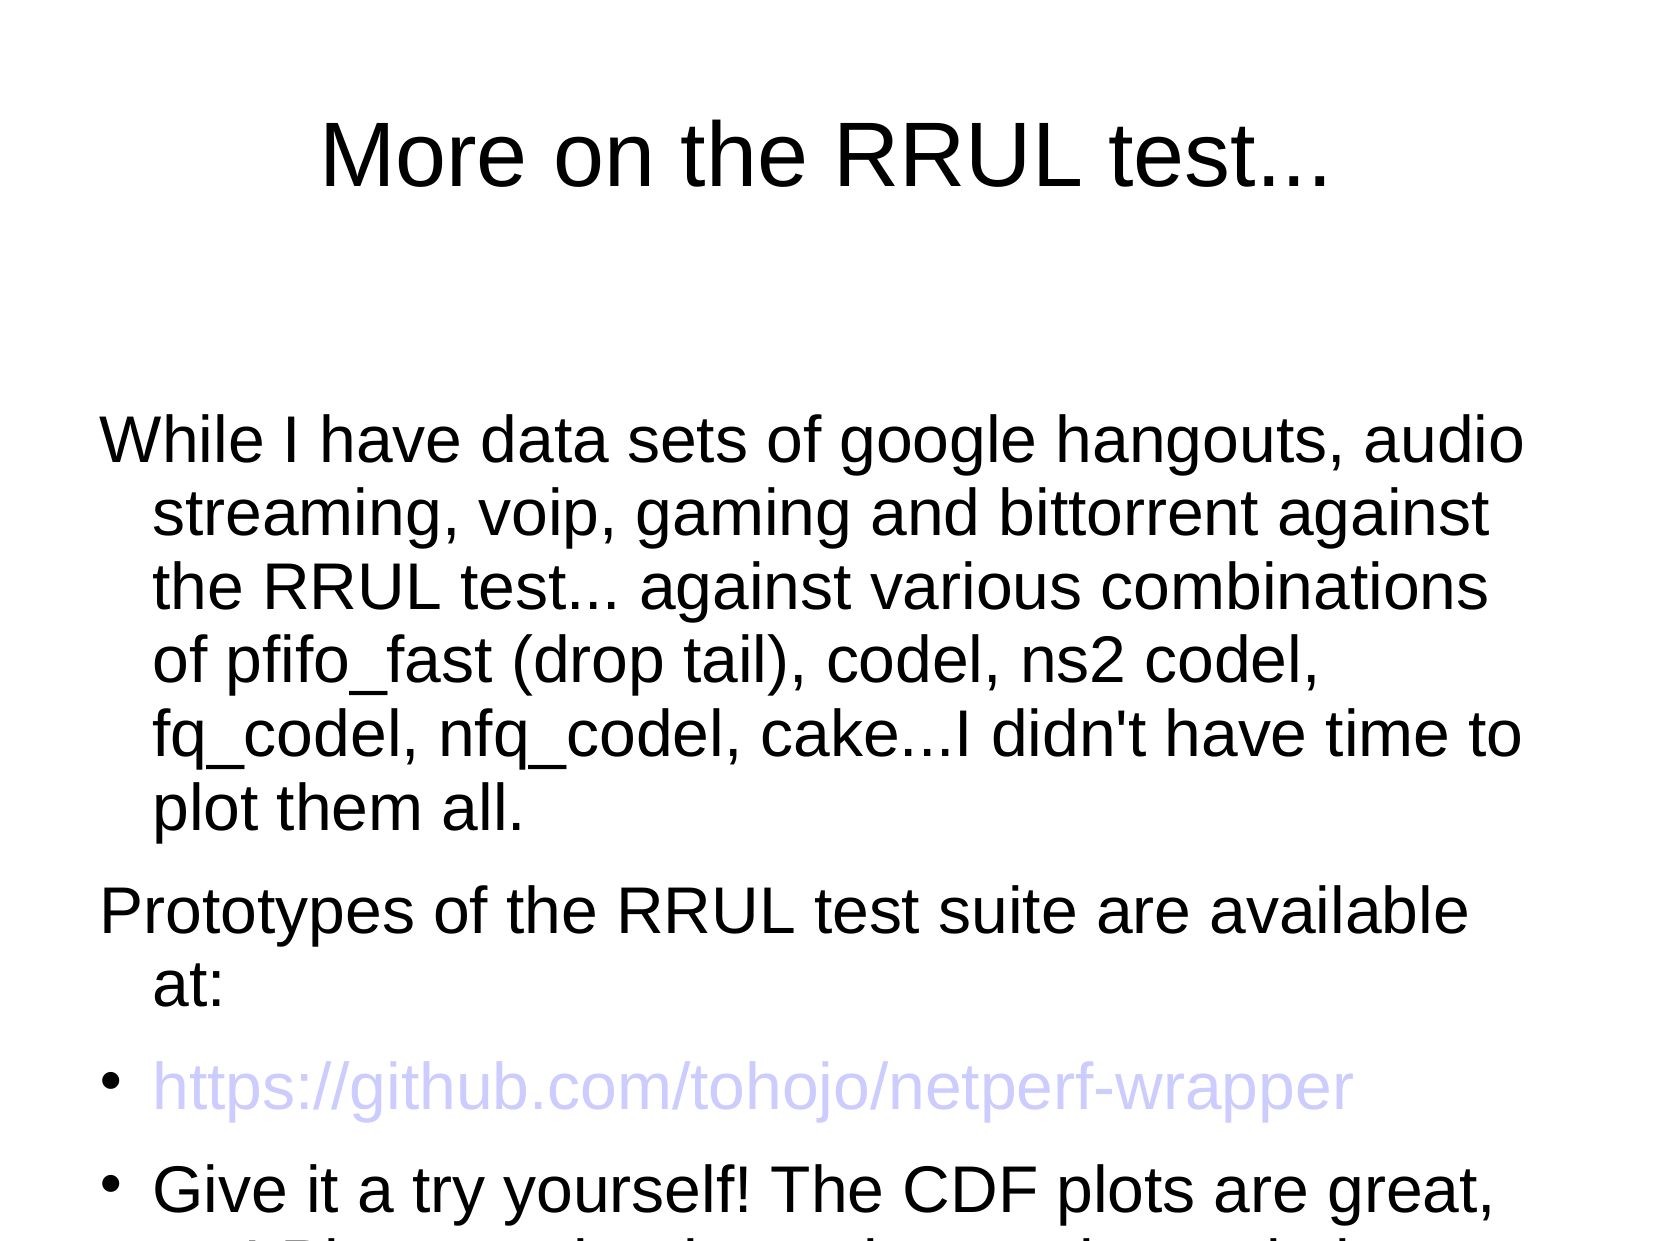

# More on the RRUL test...
While I have data sets of google hangouts, audio streaming, voip, gaming and bittorrent against the RRUL test... against various combinations of pfifo_fast (drop tail), codel, ns2 codel, fq_codel, nfq_codel, cake...I didn't have time to plot them all.
Prototypes of the RRUL test suite are available at:
https://github.com/tohojo/netperf-wrapper
Give it a try yourself! The CDF plots are great, too! Please upload your interesting rrul plots to the RRUL Rogues Gallery
Paper: http://akira.ruc.dk/~tohojo/bufferbloat/bufferbloat-final.pdf
Major server/test expansion is in the works
Huge thanks to Toke Høiland-Jørgensen <toke@toke.dk> for turning 1/3 of the RRUL specification into code in 2 months flat.